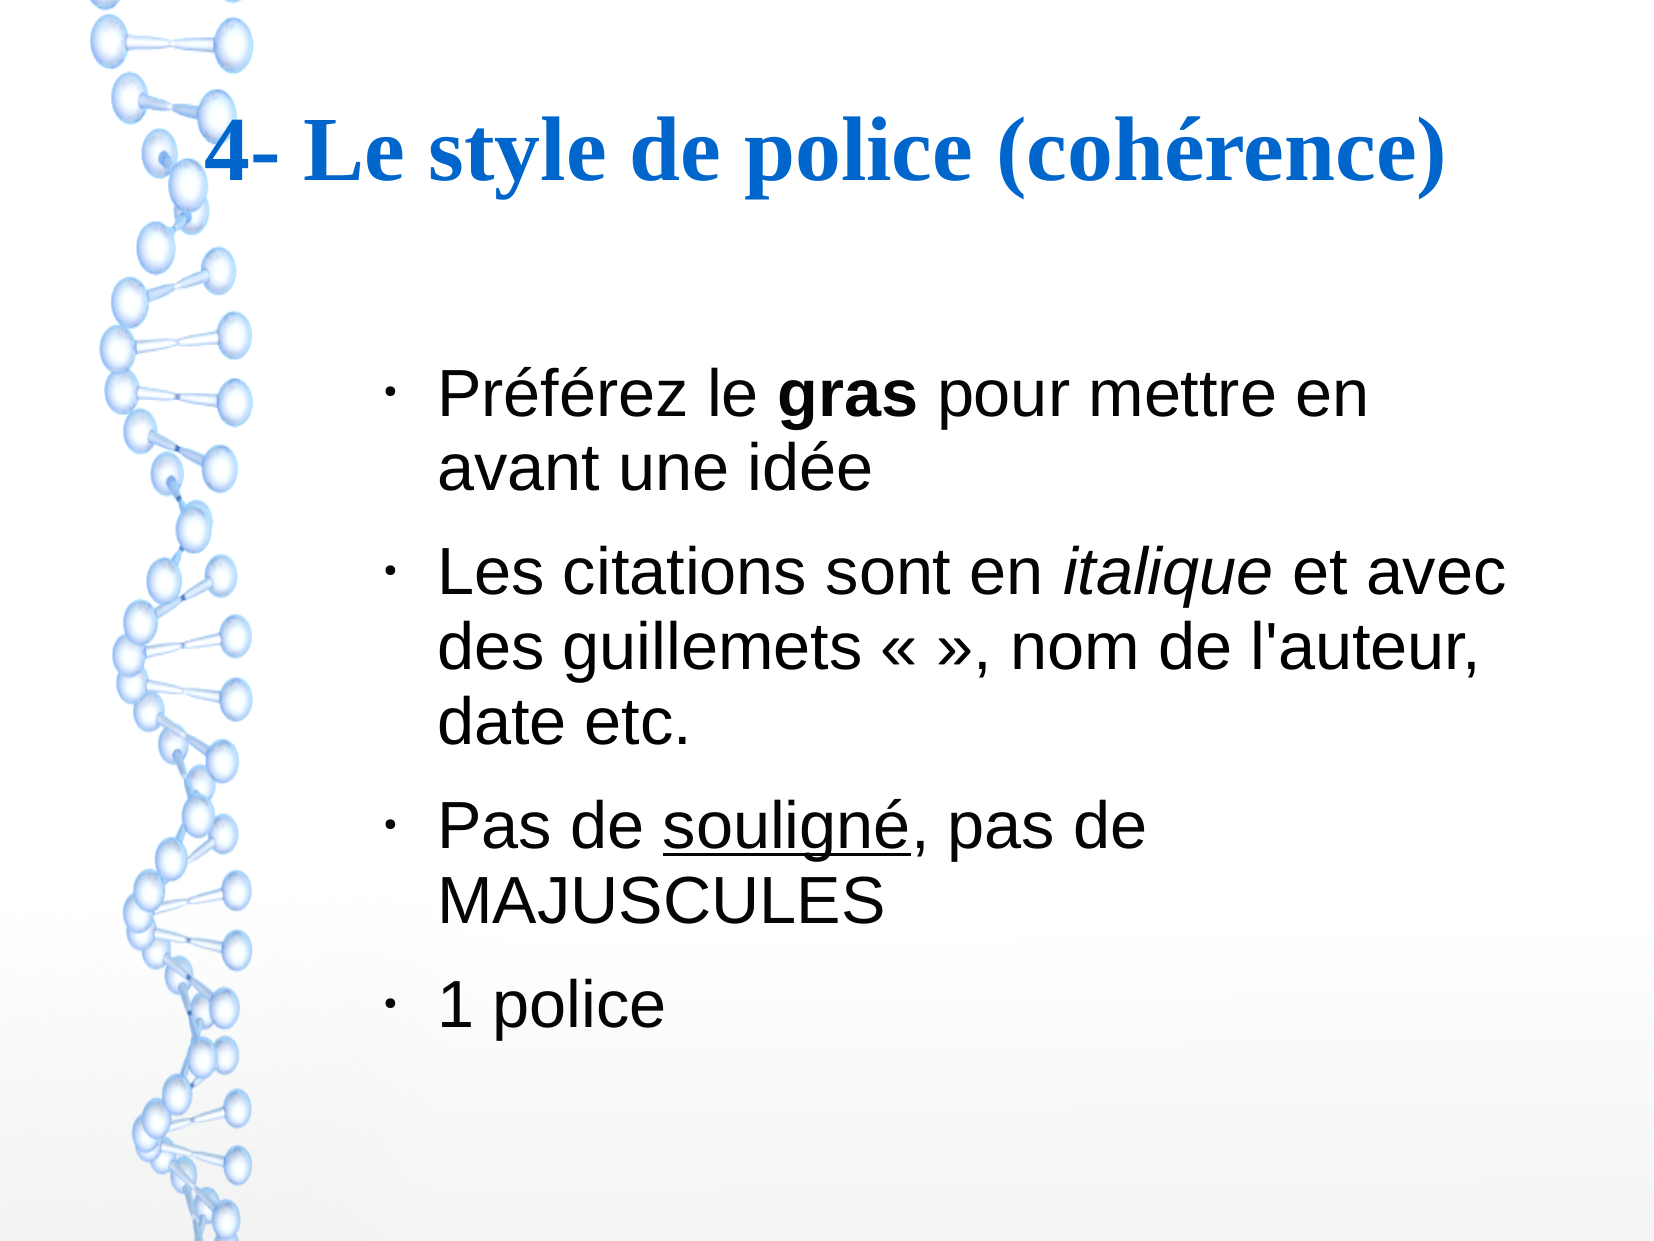

# 4- Le style de police (cohérence)
Préférez le gras pour mettre en avant une idée
Les citations sont en italique et avec des guillemets « », nom de l'auteur, date etc.
Pas de souligné, pas de MAJUSCULES
1 police